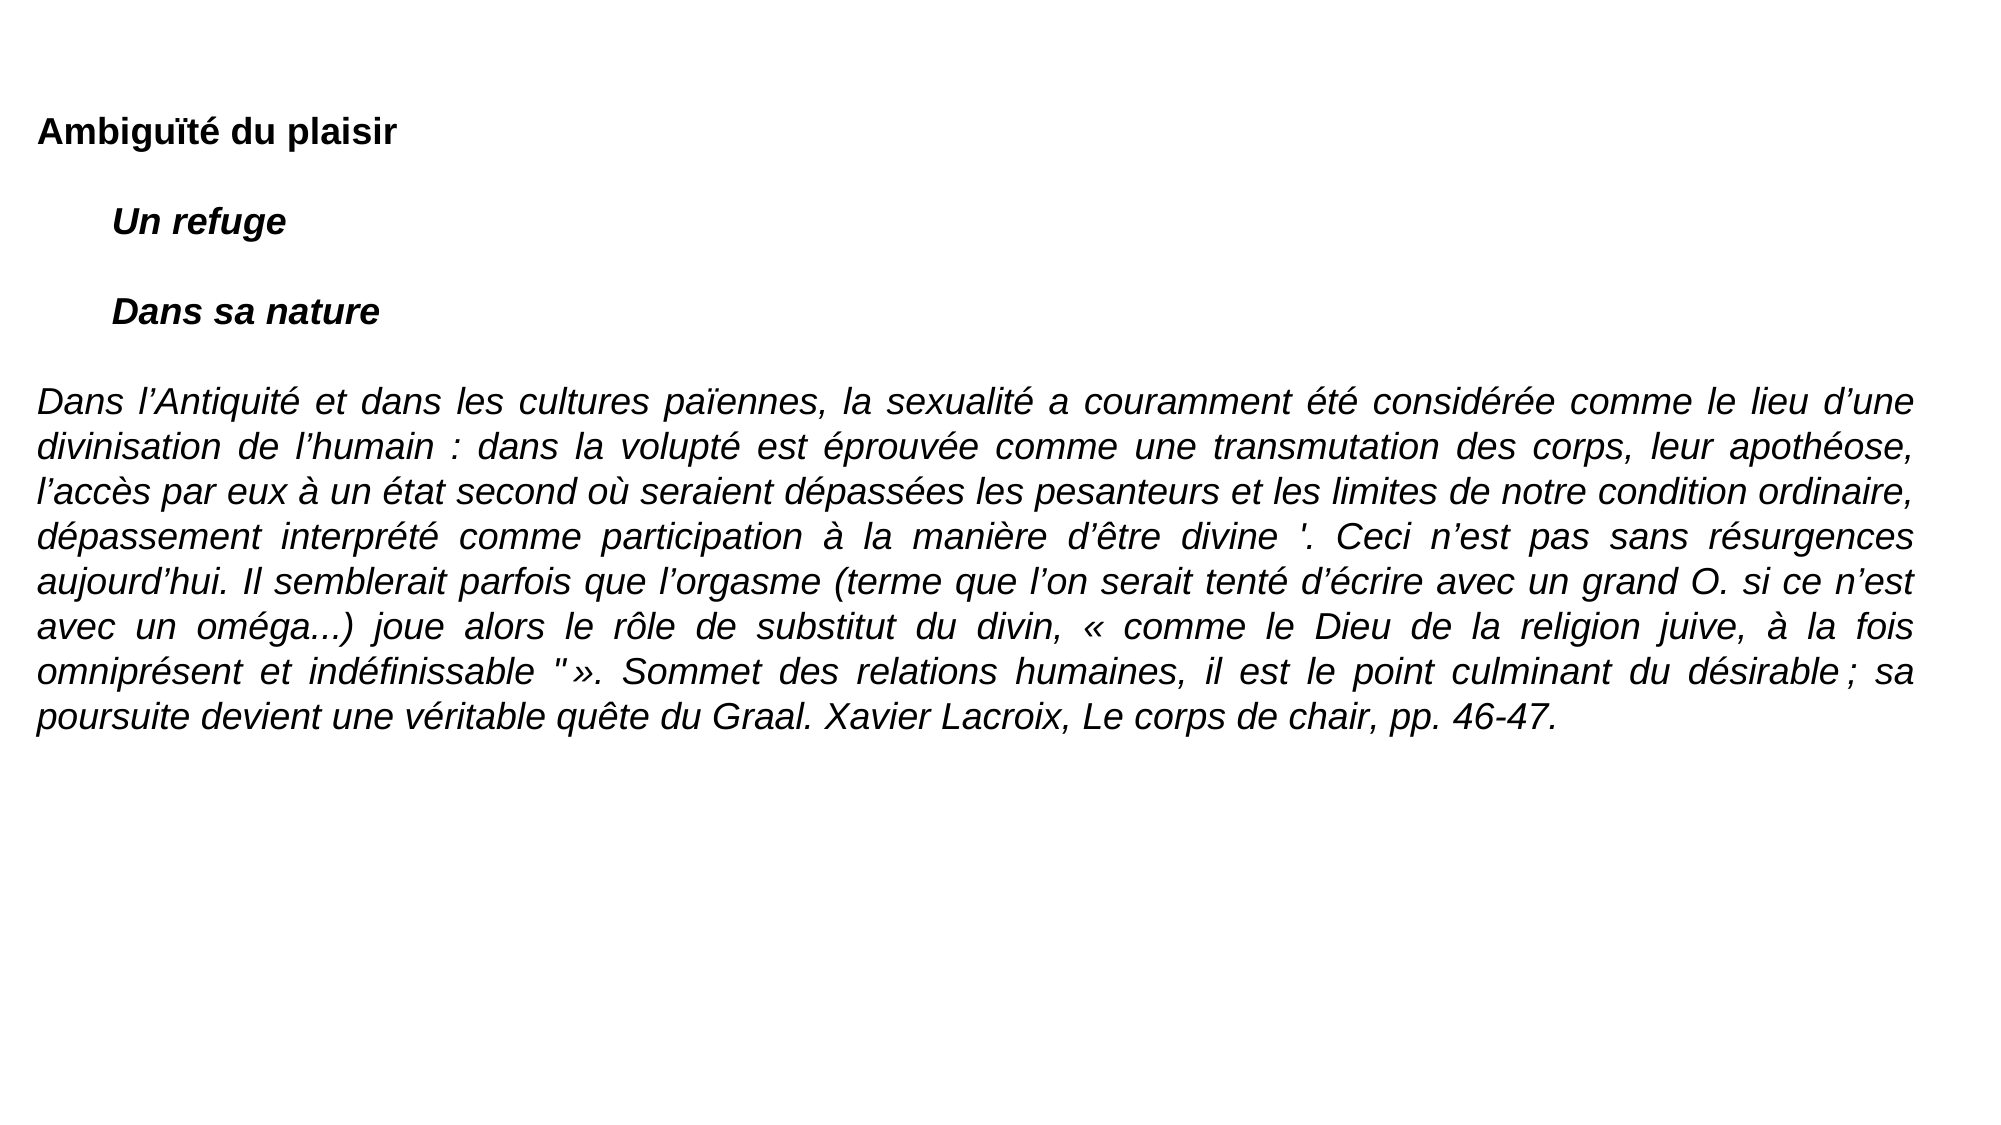

Ambiguïté du plaisir
	Un refuge
	Dans sa nature
Dans l’Antiquité et dans les cultures païennes, la sexualité a couramment été considérée comme le lieu d’une divinisation de l’humain : dans la volupté est éprouvée comme une transmutation des corps, leur apothéose, l’accès par eux à un état second où seraient dépassées les pesanteurs et les limites de notre condition ordinaire, dépassement interprété comme participation à la manière d’être divine '. Ceci n’est pas sans résurgences aujourd’hui. Il semblerait parfois que l’orgasme (terme que l’on serait tenté d’écrire avec un grand O. si ce n’est avec un oméga...) joue alors le rôle de substitut du divin, « comme le Dieu de la religion juive, à la fois omniprésent et indéfinissable " ». Sommet des relations humaines, il est le point culminant du désirable ; sa poursuite devient une véritable quête du Graal. Xavier Lacroix, Le corps de chair, pp. 46-47.